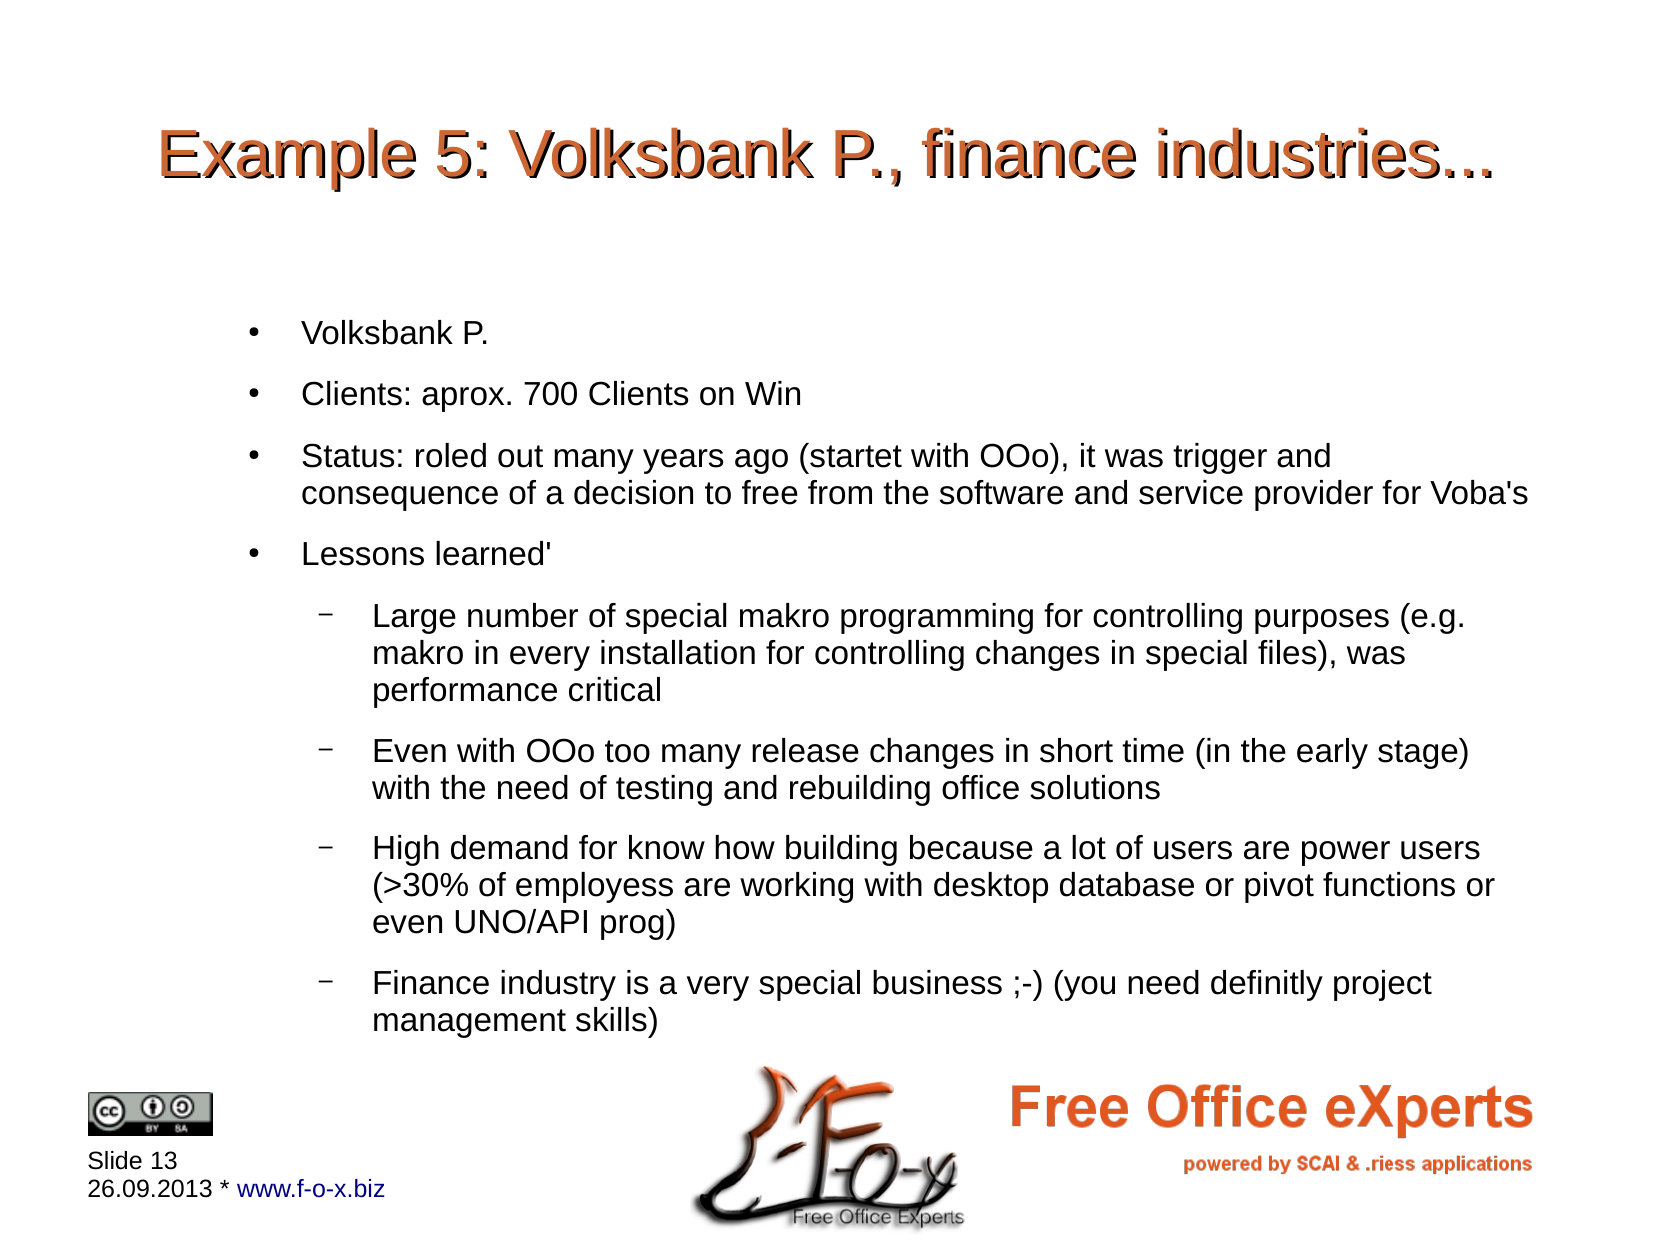

# Example 5: Volksbank P., finance industries...
Volksbank P.
Clients: aprox. 700 Clients on Win
Status: roled out many years ago (startet with OOo), it was trigger and consequence of a decision to free from the software and service provider for Voba's
Lessons learned'
Large number of special makro programming for controlling purposes (e.g. makro in every installation for controlling changes in special files), was performance critical
Even with OOo too many release changes in short time (in the early stage) with the need of testing and rebuilding office solutions
High demand for know how building because a lot of users are power users (>30% of employess are working with desktop database or pivot functions or even UNO/API prog)
Finance industry is a very special business ;-) (you need definitly project management skills)